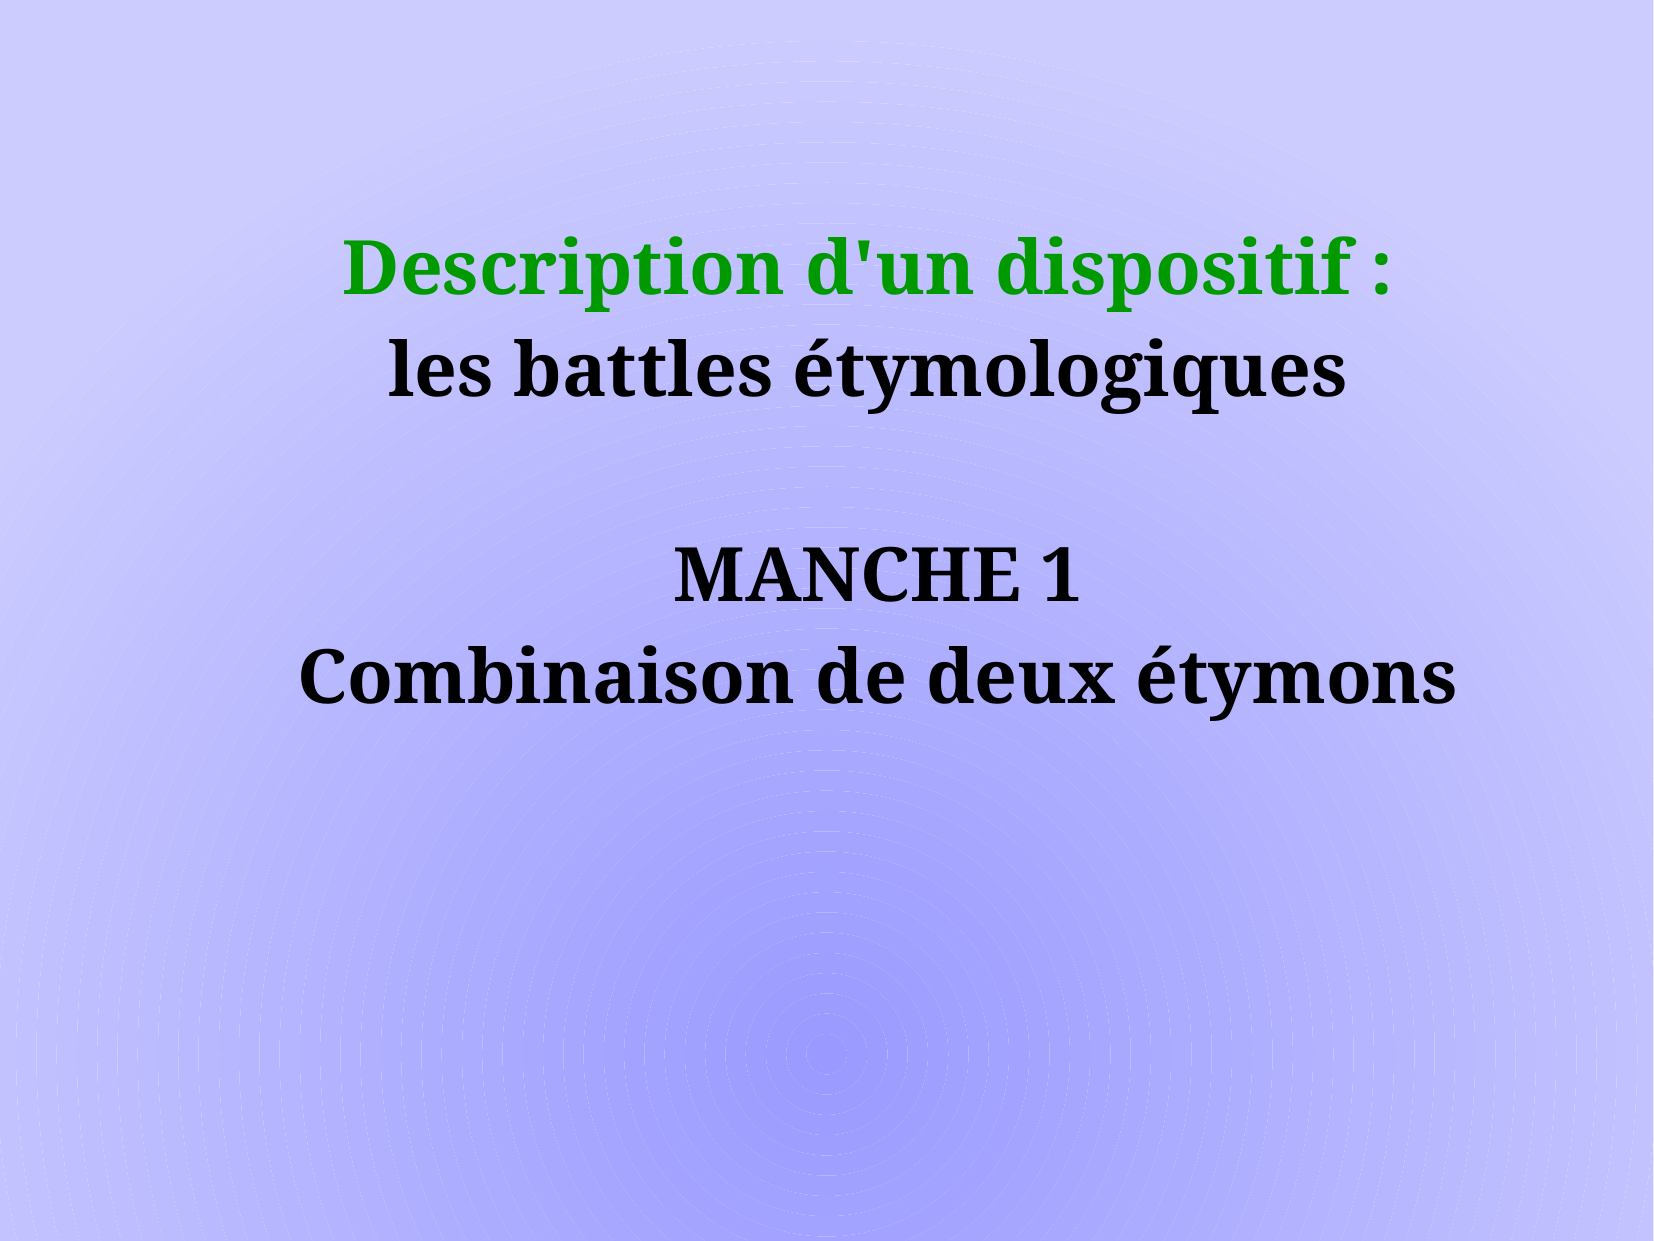

Description d'un dispositif :
les battles étymologiques
MANCHE 1
Combinaison de deux étymons